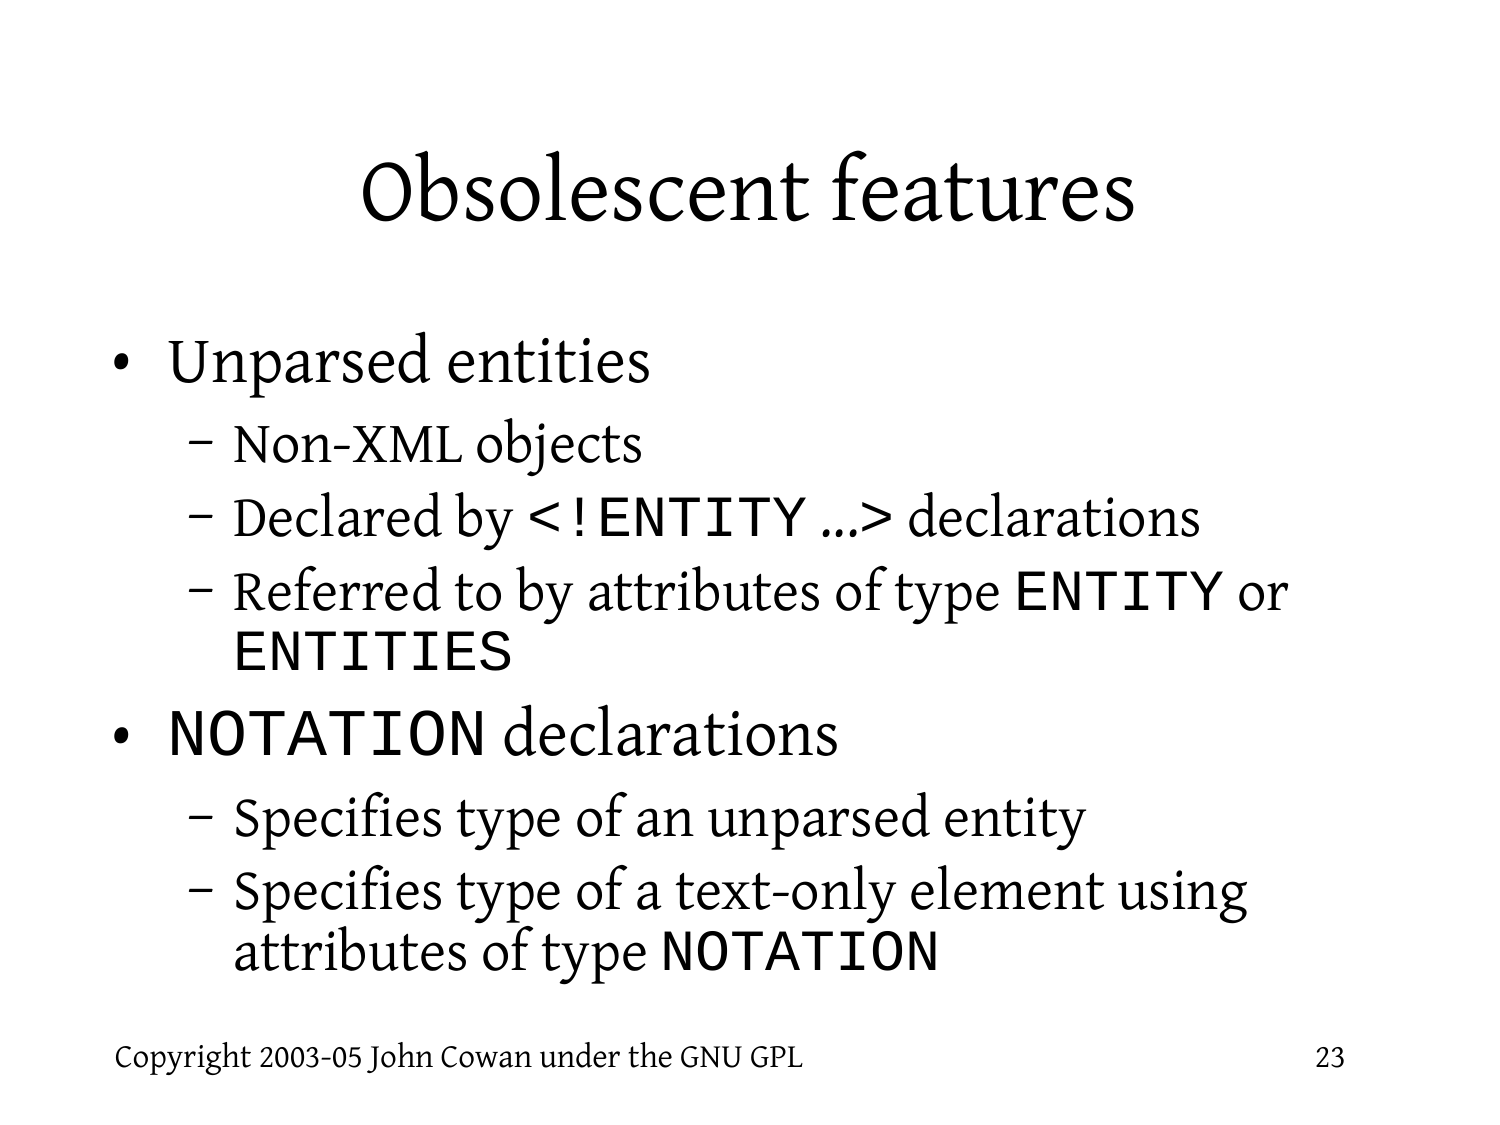

# Obsolescent features
Unparsed entities
Non-XML objects
Declared by <!ENTITY ...> declarations
Referred to by attributes of type ENTITY or ENTITIES
NOTATION declarations
Specifies type of an unparsed entity
Specifies type of a text-only element using attributes of type NOTATION